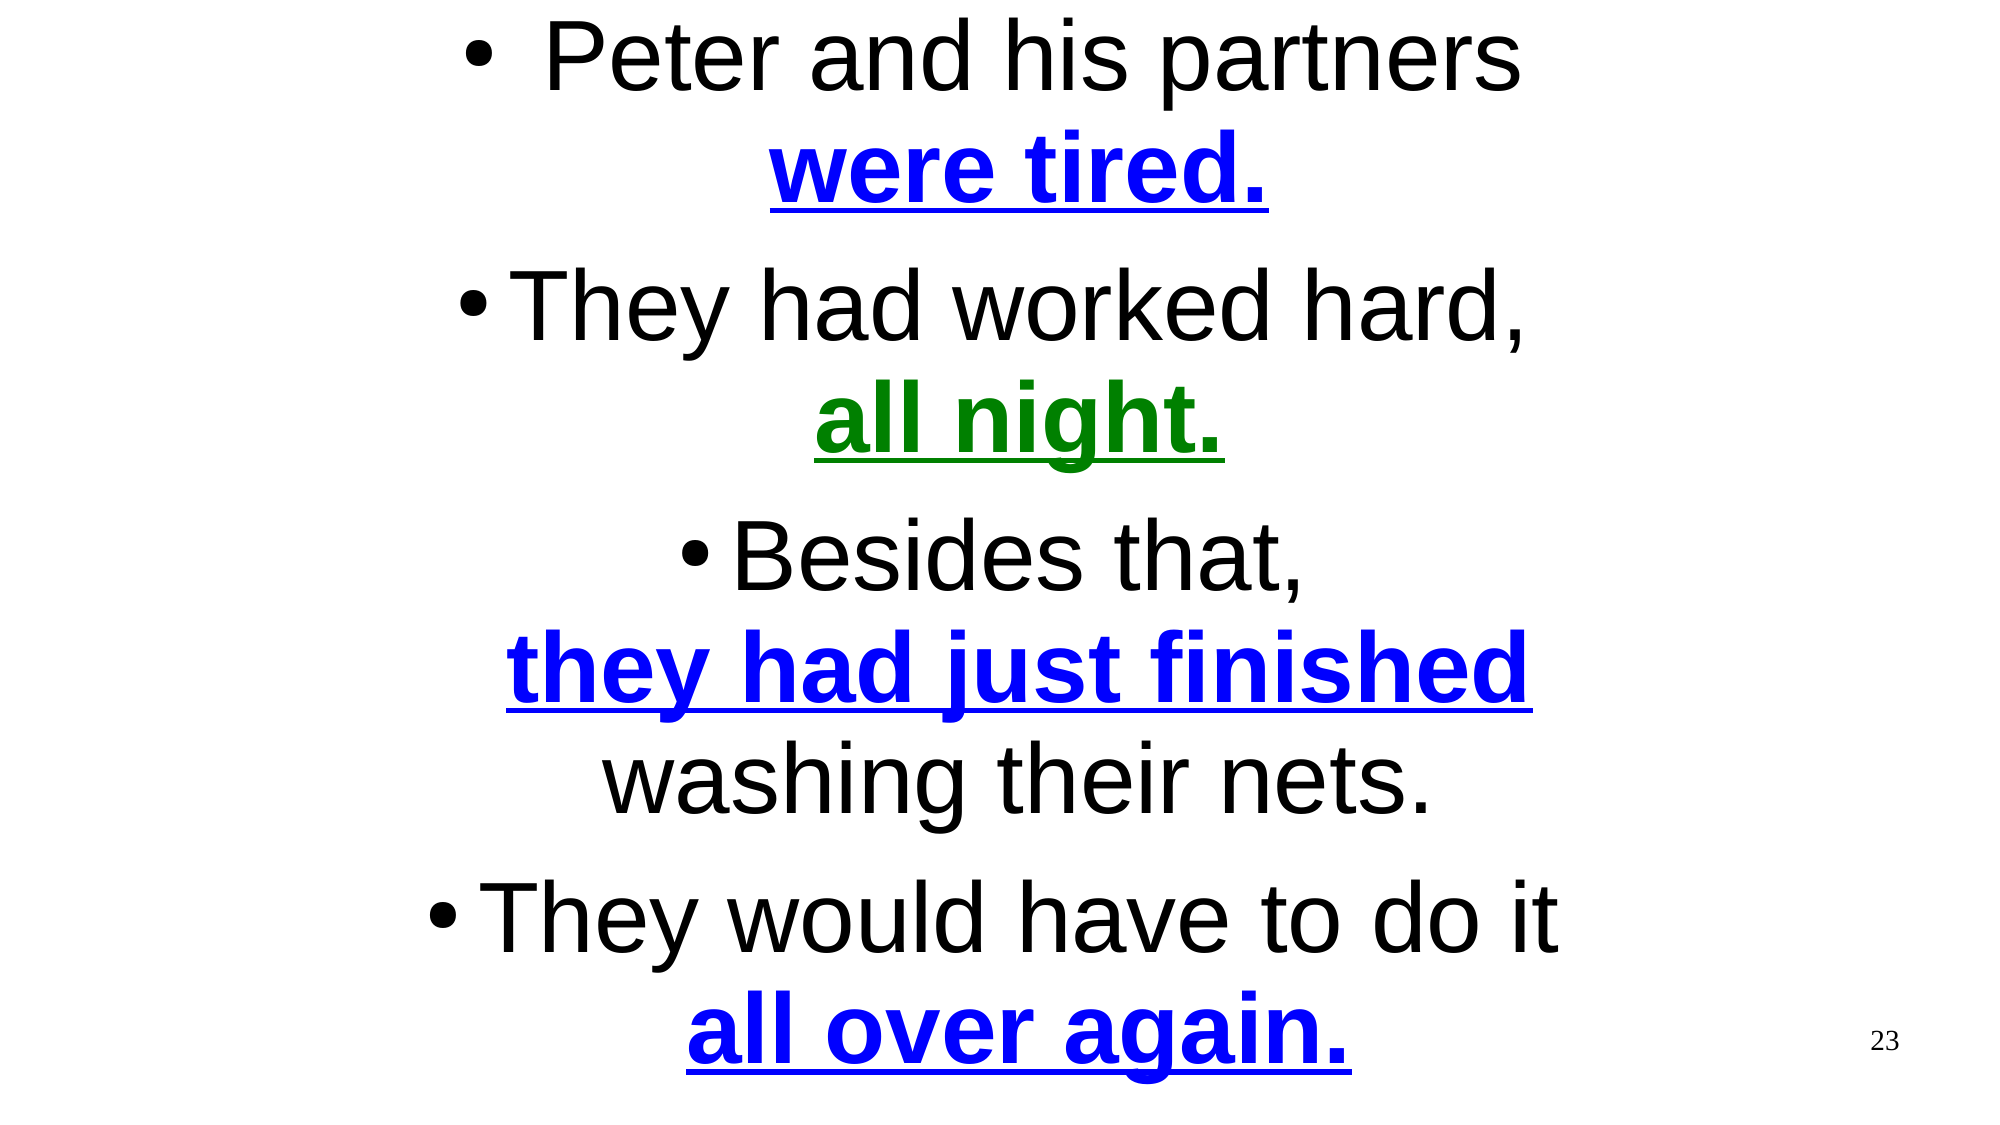

# Peter and his partners were tired.
They had worked hard,
all night.
Besides that,
they had just finished
washing their nets.
They would have to do it
all over again.
23